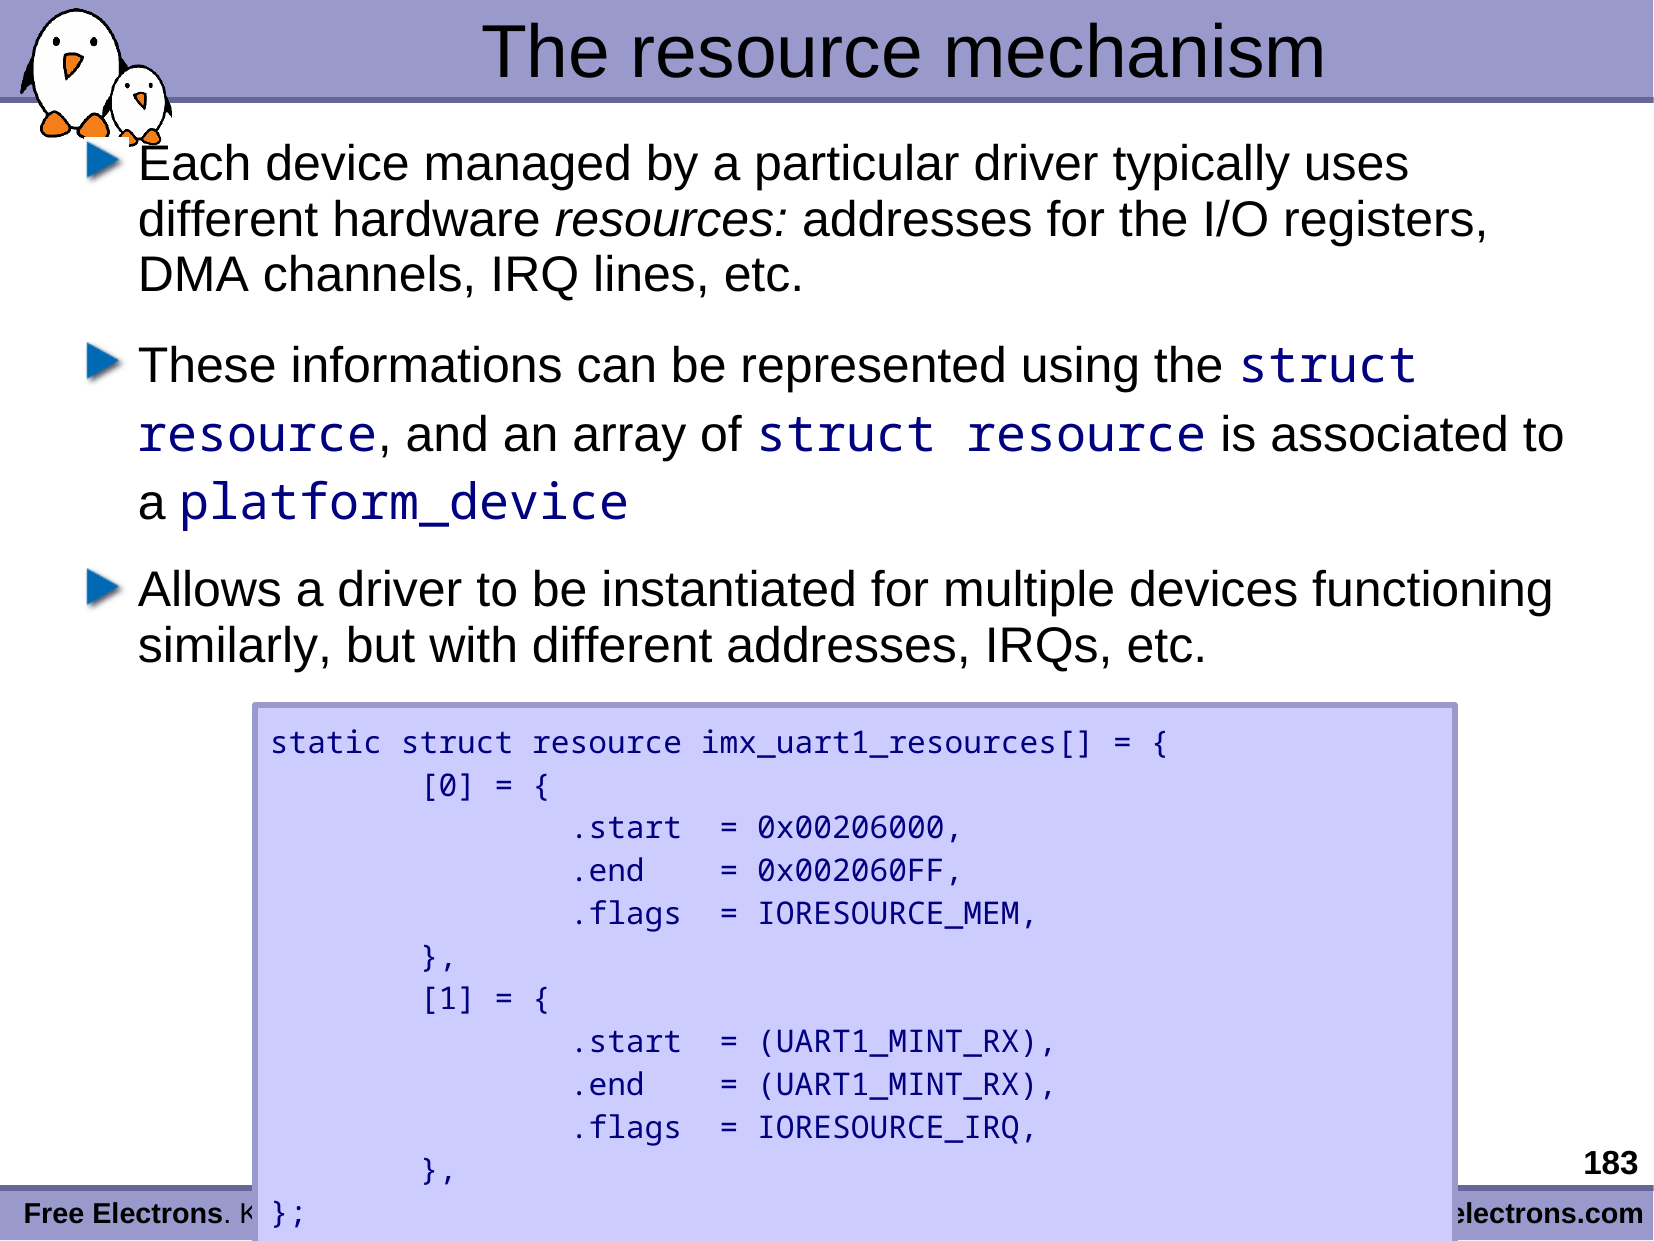

# The resource mechanism
Each device managed by a particular driver typically uses different hardware resources: addresses for the I/O registers, DMA channels, IRQ lines, etc.
These informations can be represented using the struct resource, and an array of struct resource is associated to a platform_device
Allows a driver to be instantiated for multiple devices functioning similarly, but with different addresses, IRQs, etc.
static struct resource imx_uart1_resources[] = {
 [0] = {
 .start = 0x00206000,
 .end = 0x002060FF,
 .flags = IORESOURCE_MEM,
 },
 [1] = {
 .start = (UART1_MINT_RX),
 .end = (UART1_MINT_RX),
 .flags = IORESOURCE_IRQ,
 },
};